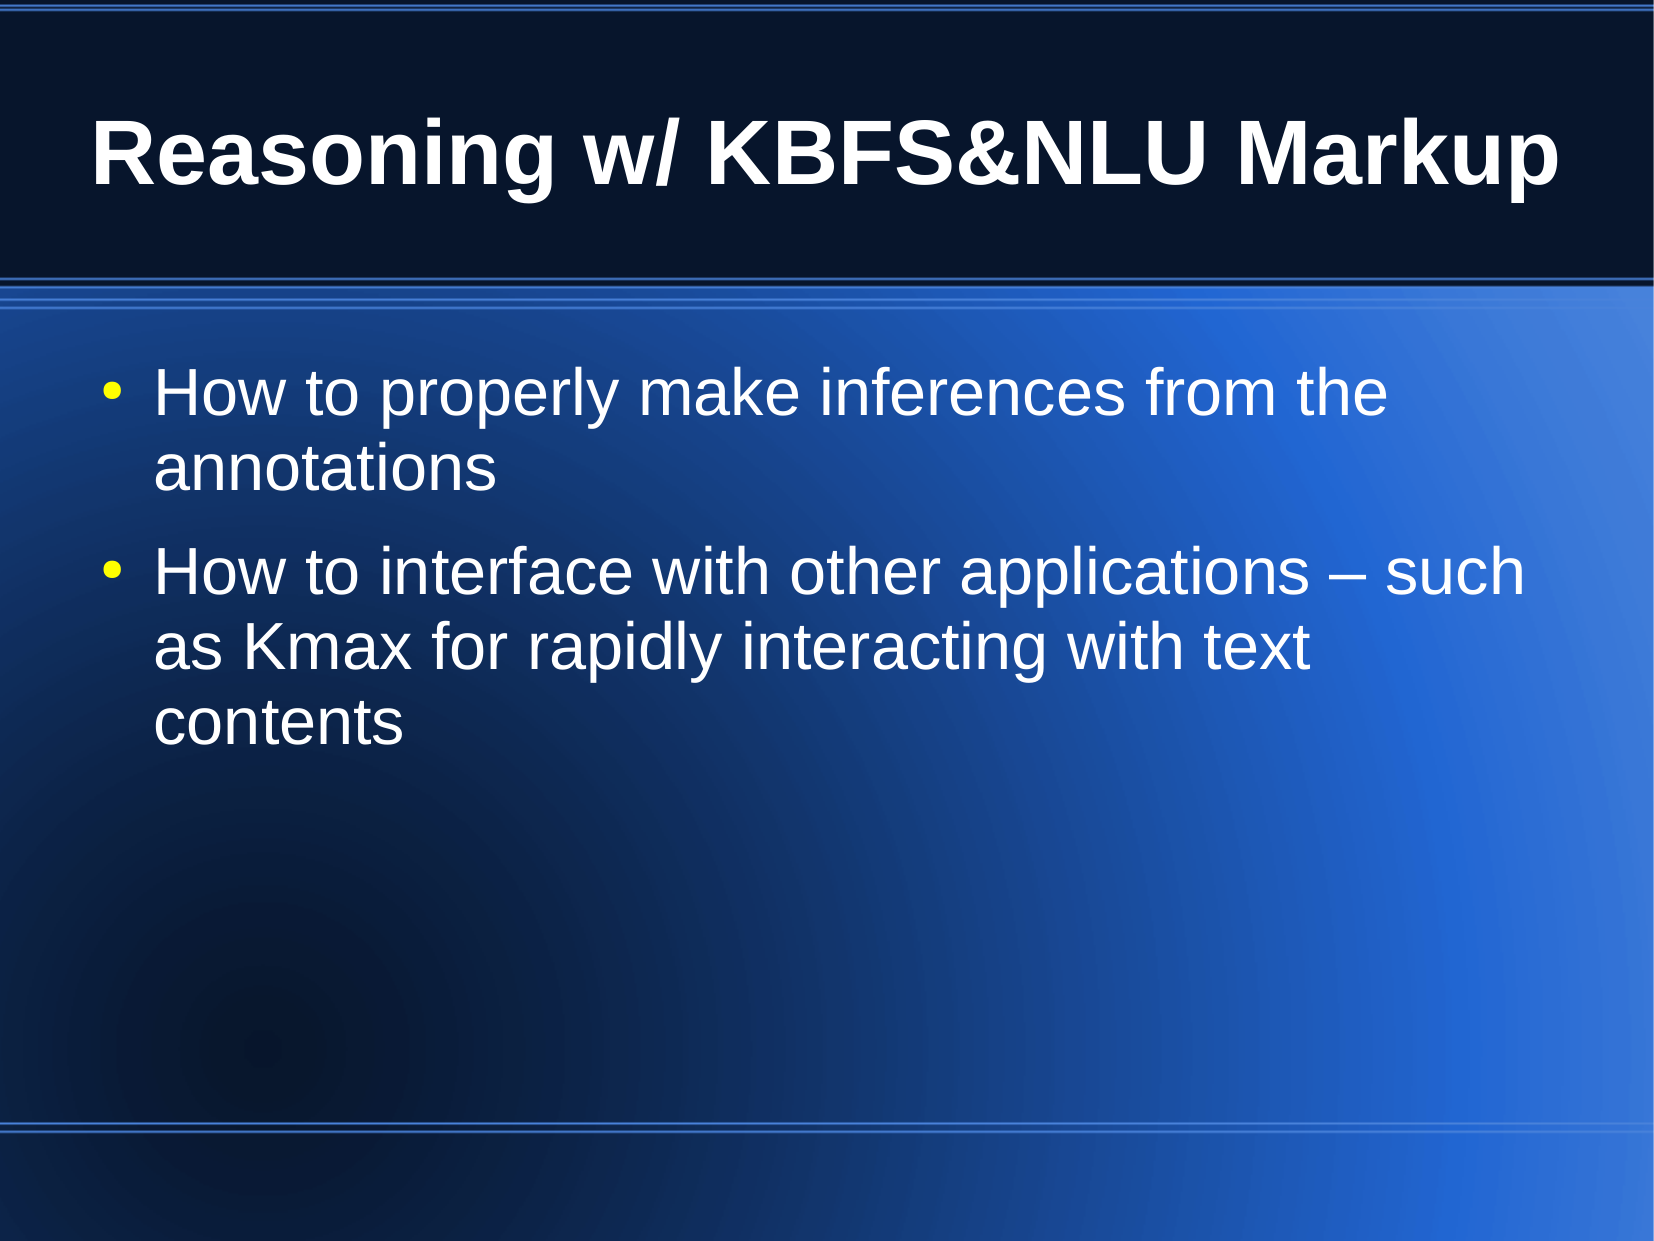

# Reasoning w/ KBFS&NLU Markup
How to properly make inferences from the annotations
How to interface with other applications – such as Kmax for rapidly interacting with text contents